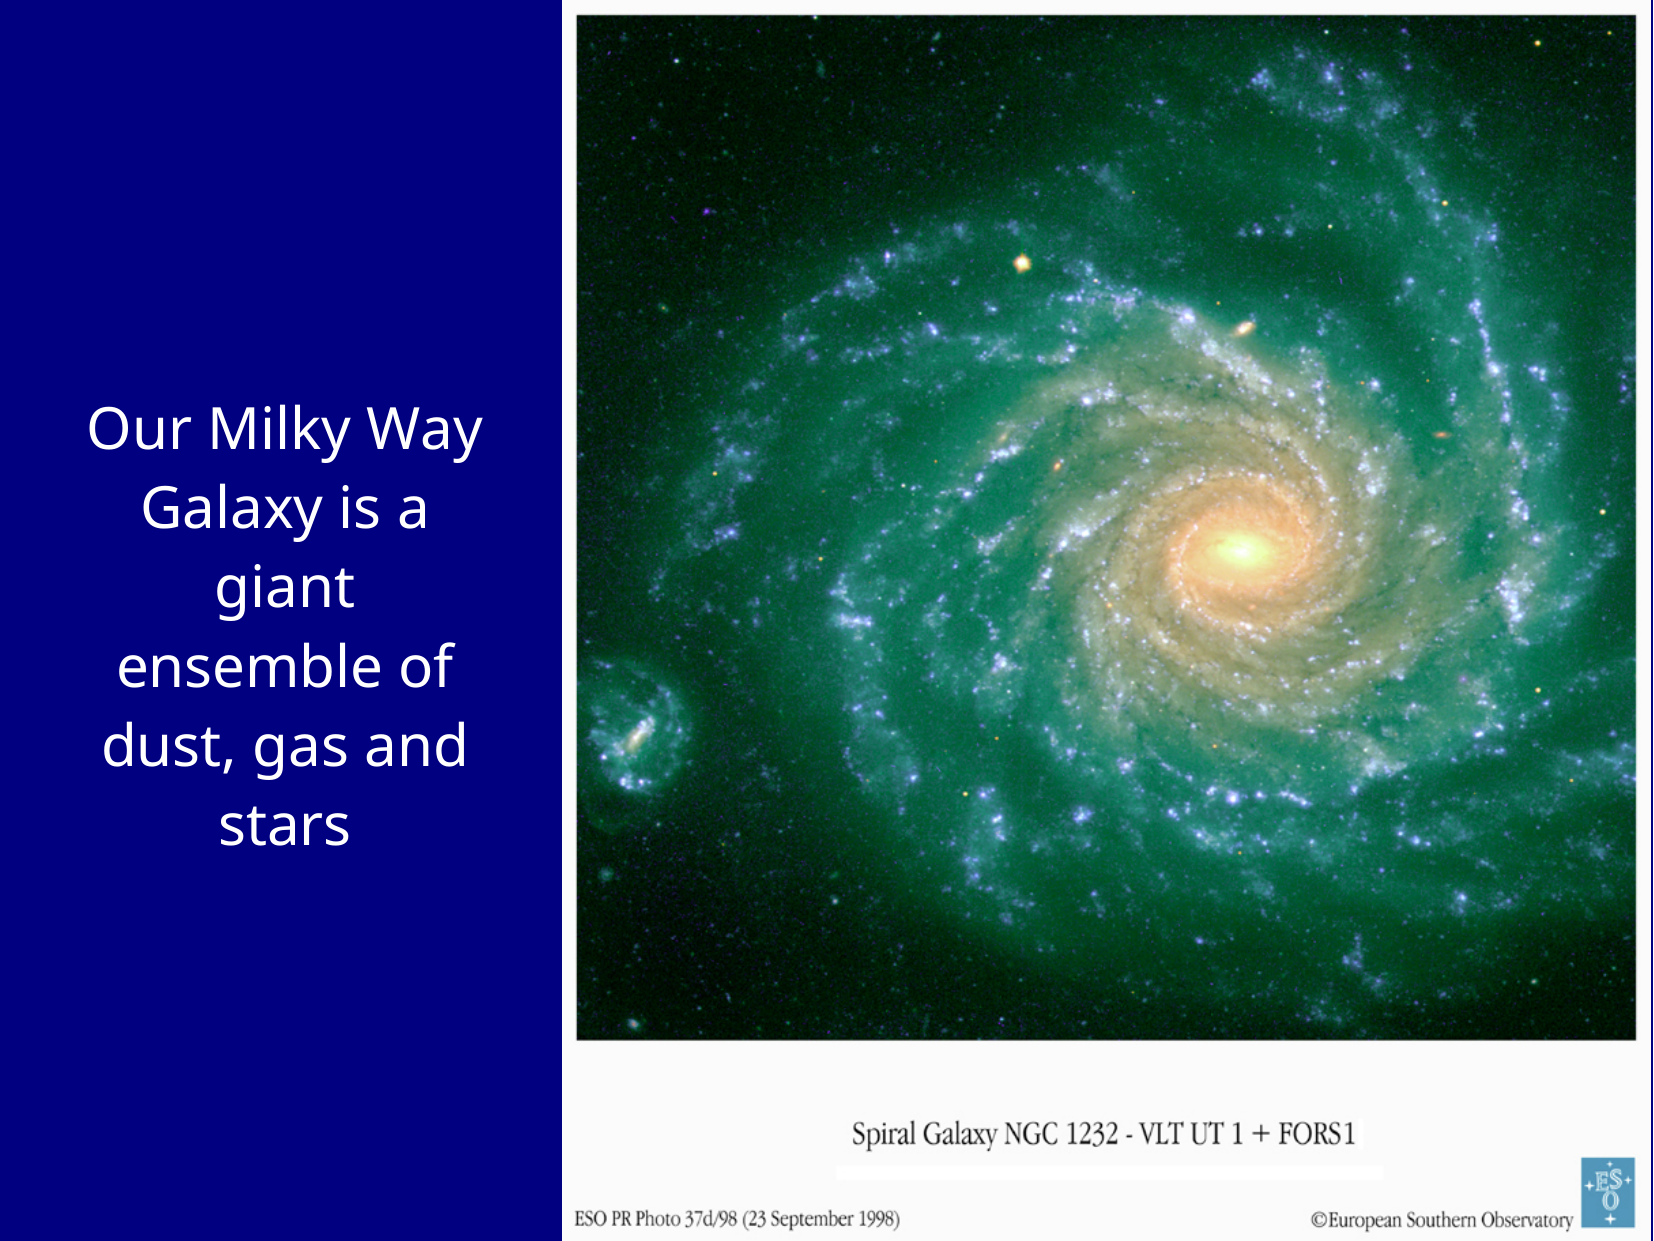

# Our Milky Way Galaxy is a giant ensemble of dust, gas and stars